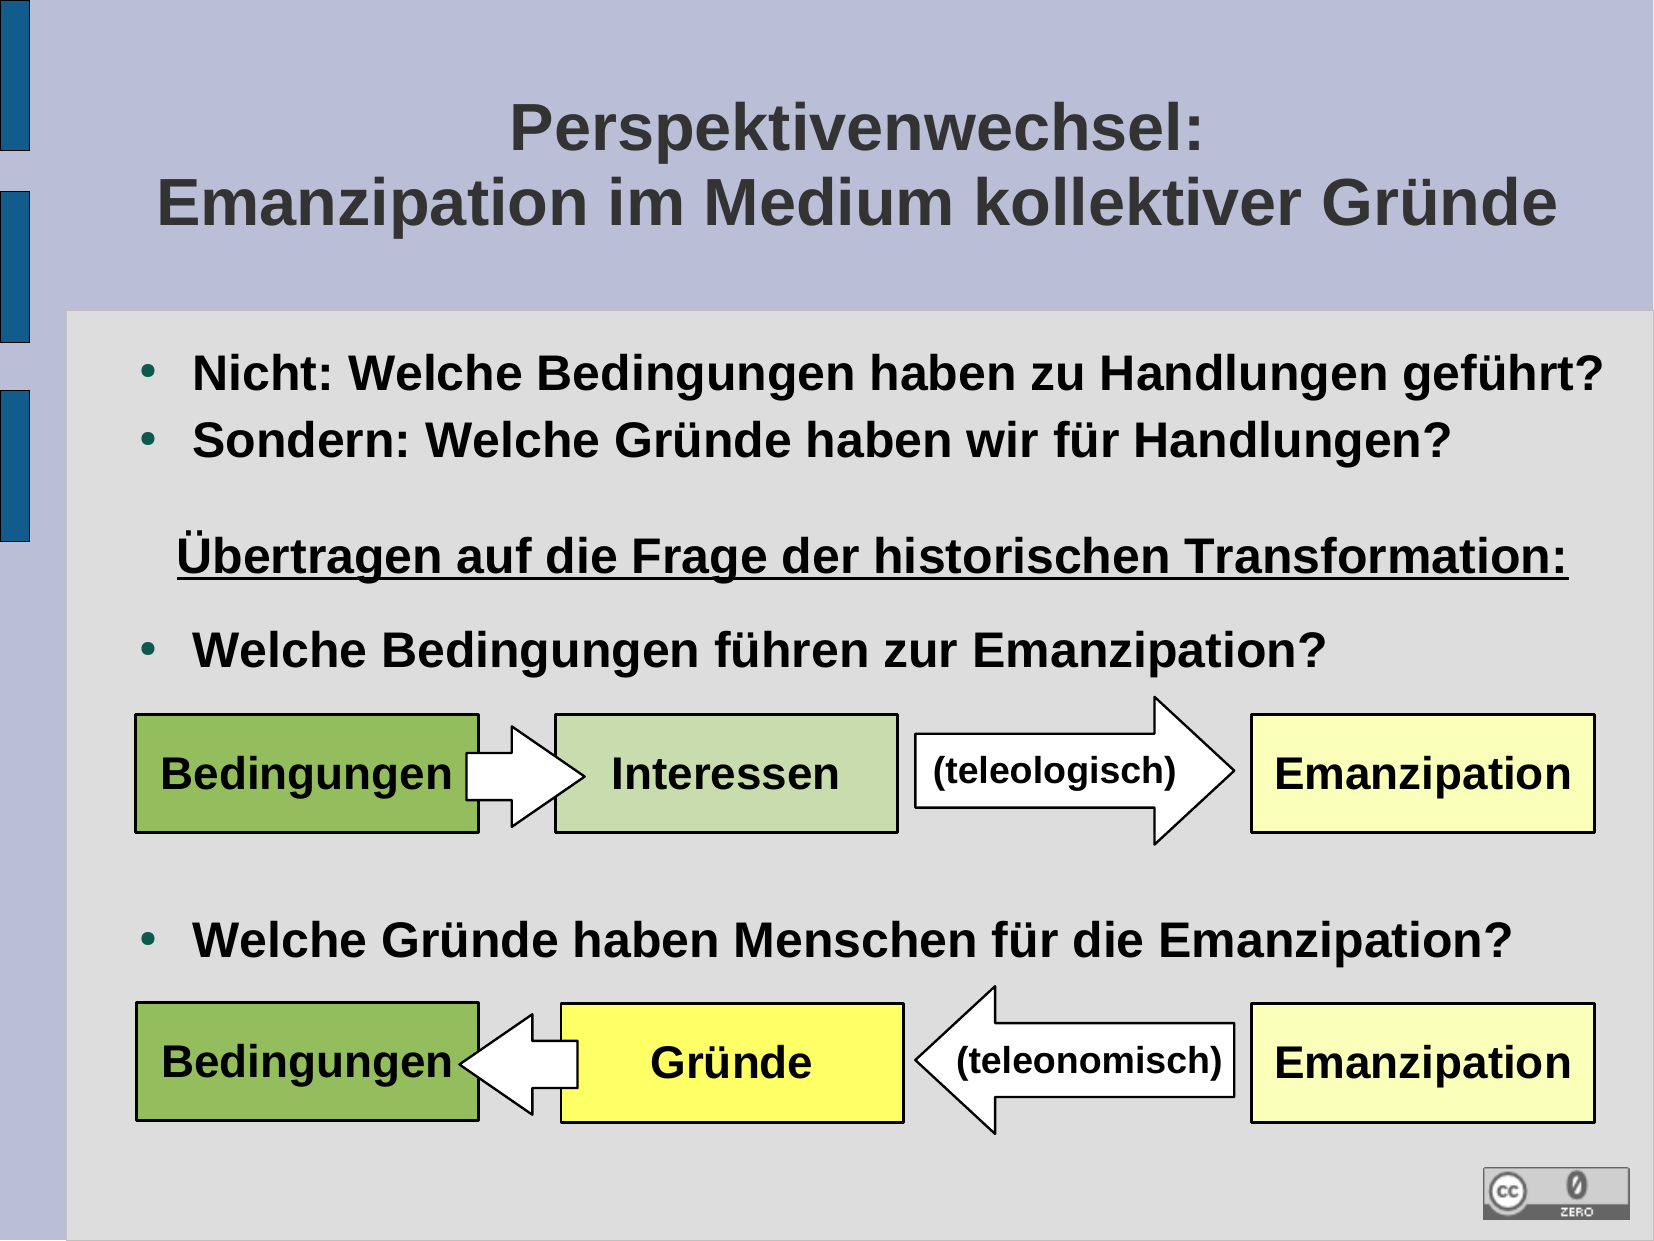

# Perspektivenwechsel: Emanzipation im Medium kollektiver Gründe
Nicht: Welche Bedingungen haben zu Handlungen geführt?
Sondern: Welche Gründe haben wir für Handlungen?
Übertragen auf die Frage der historischen Transformation:
Welche Bedingungen führen zur Emanzipation?
Welche Gründe haben Menschen für die Emanzipation?
(teleologisch)
Bedingungen
Interessen
Emanzipation
(teleonomisch)
Bedingungen
Gründe
Emanzipation